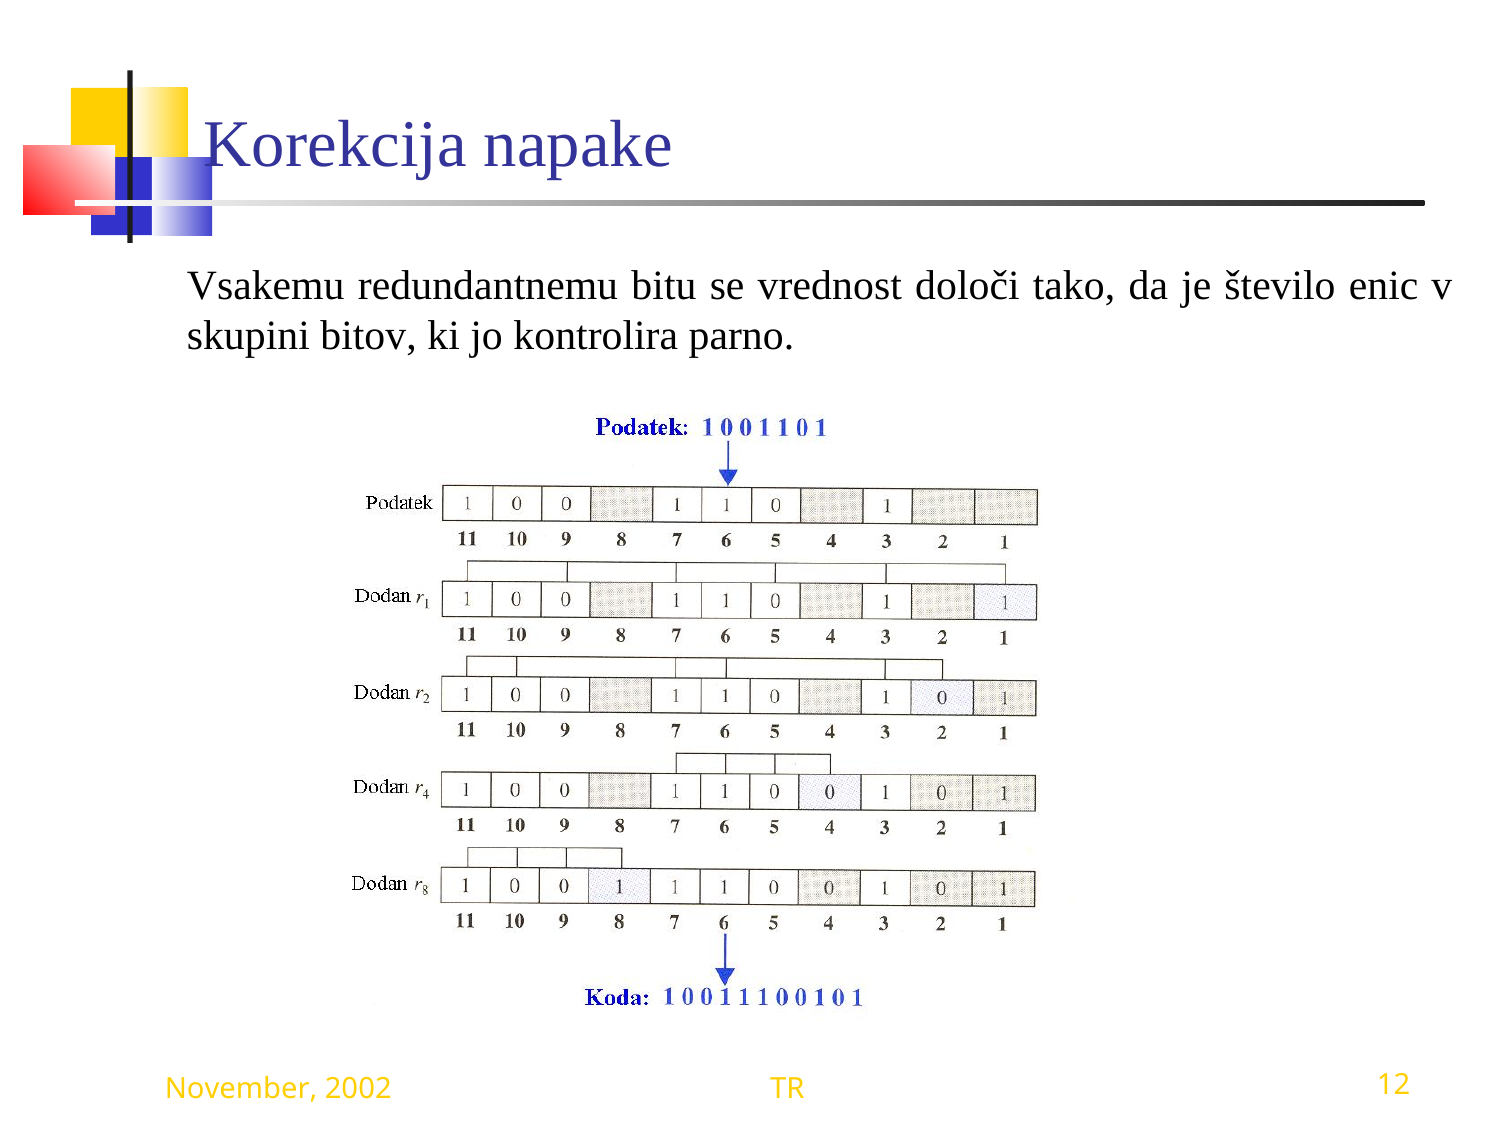

# Korekcija napake
	Vsakemu redundantnemu bitu se vrednost določi tako, da je število enic v skupini bitov, ki jo kontrolira parno.
November, 2002
TR